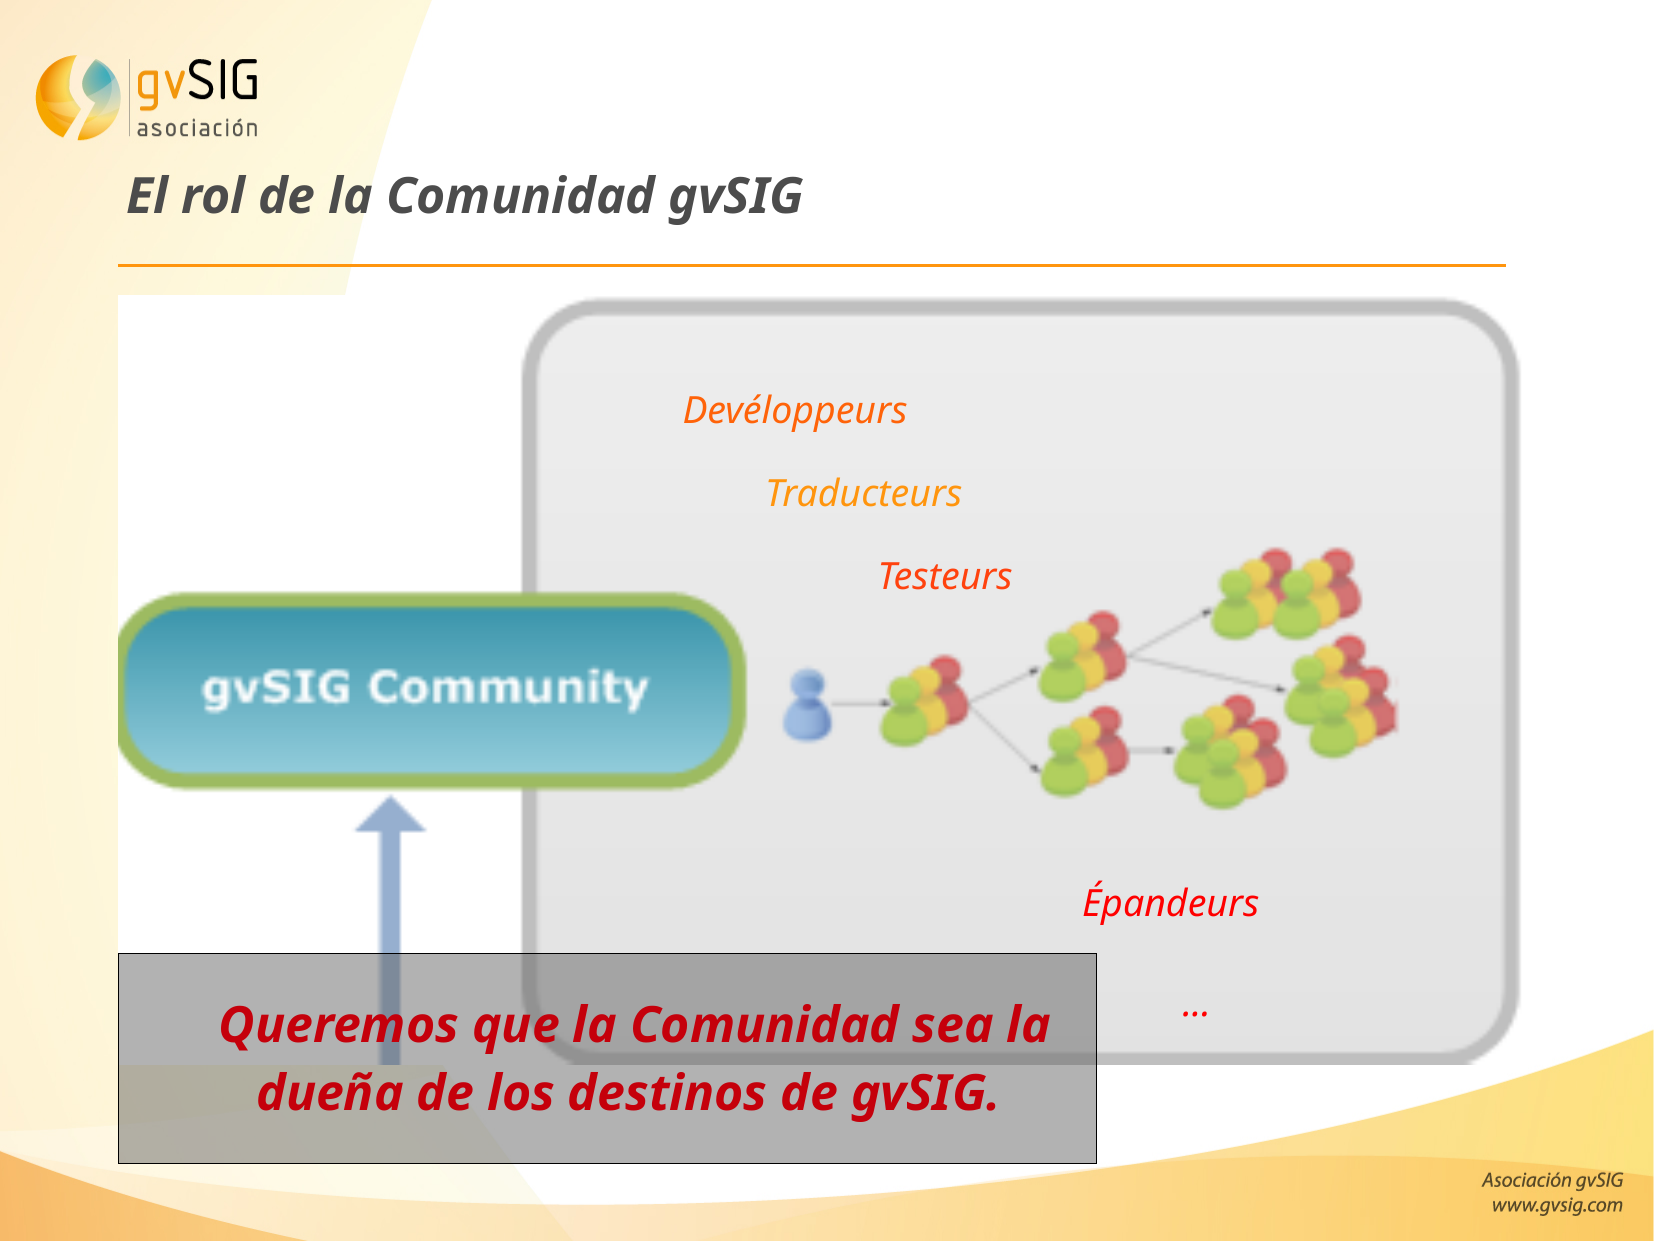

El rol de la Comunidad gvSIG
Devéloppeurs
Traducteurs
Testeurs
Épandeurs
Queremos que la Comunidad sea la dueña de los destinos de gvSIG.
...